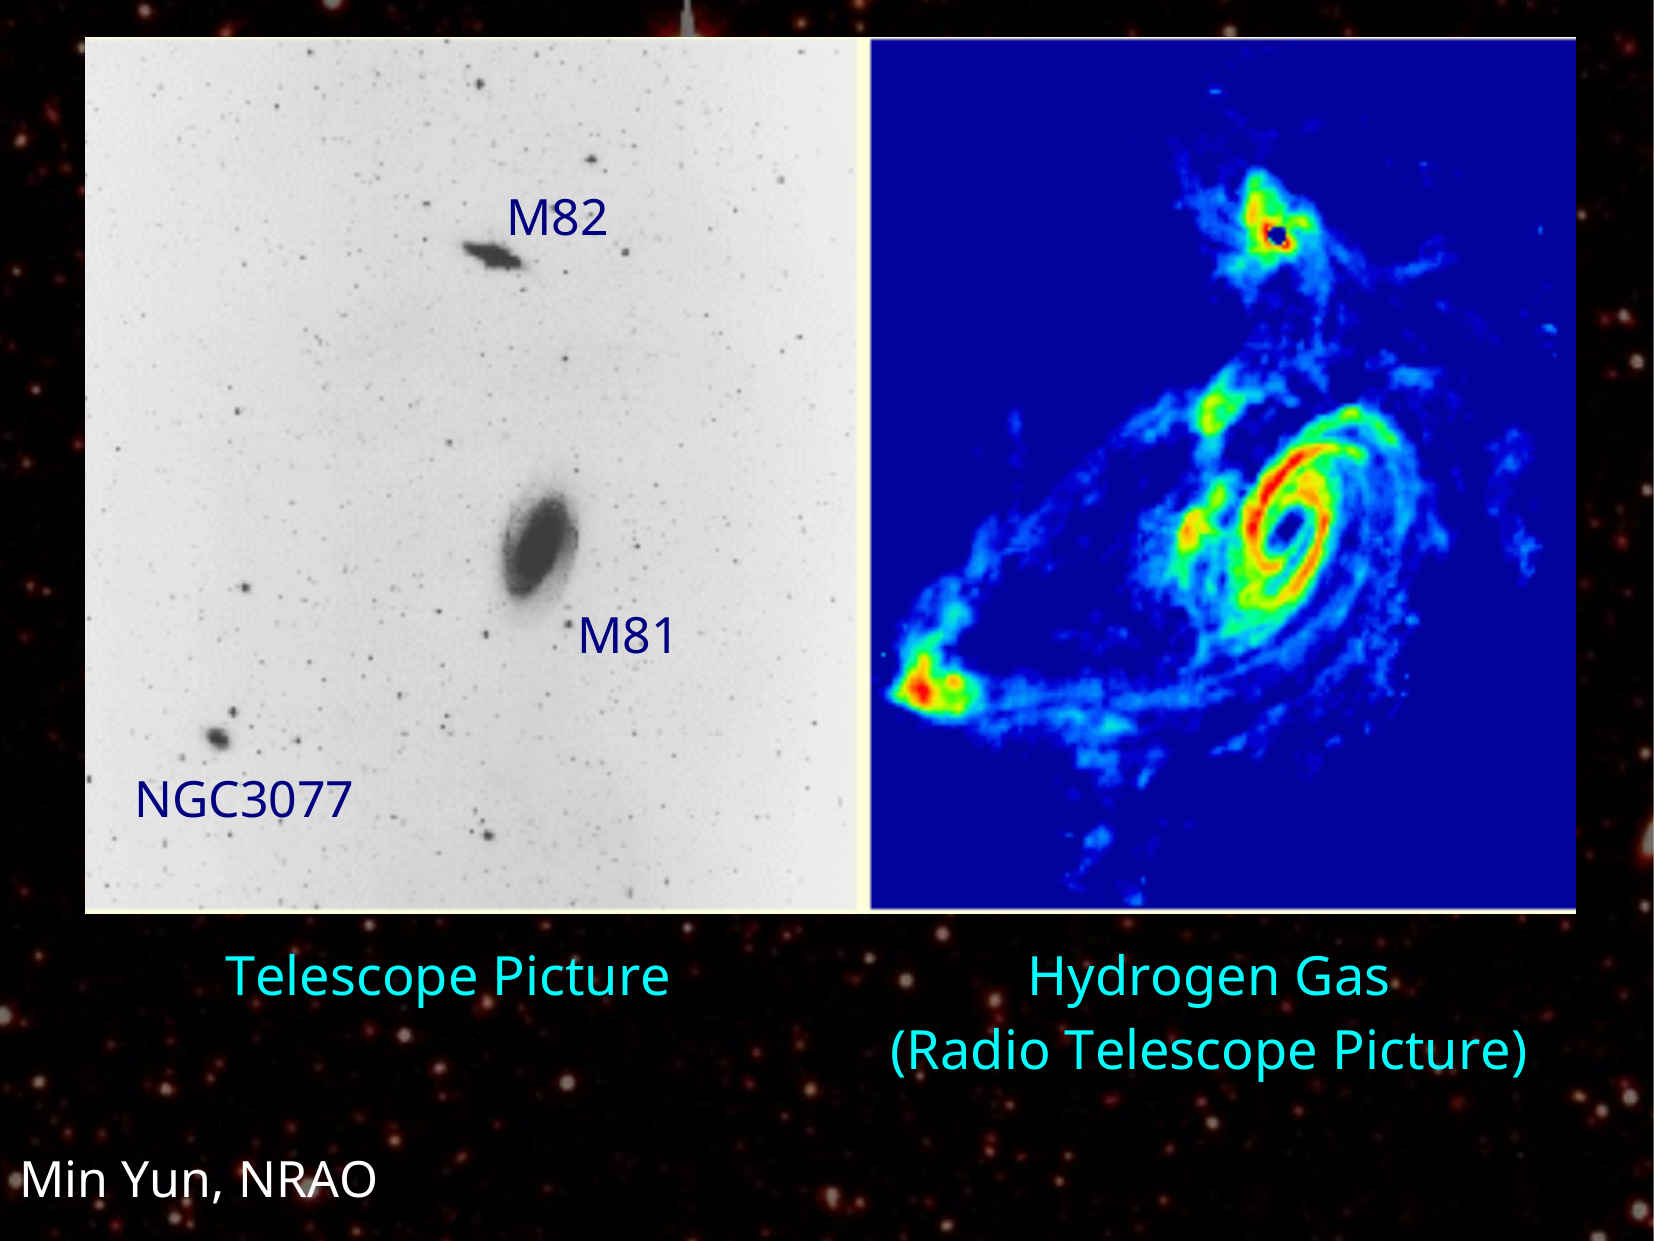

M82
M81
NGC3077
Telescope Picture
Hydrogen Gas
(Radio Telescope Picture)
Min Yun, NRAO